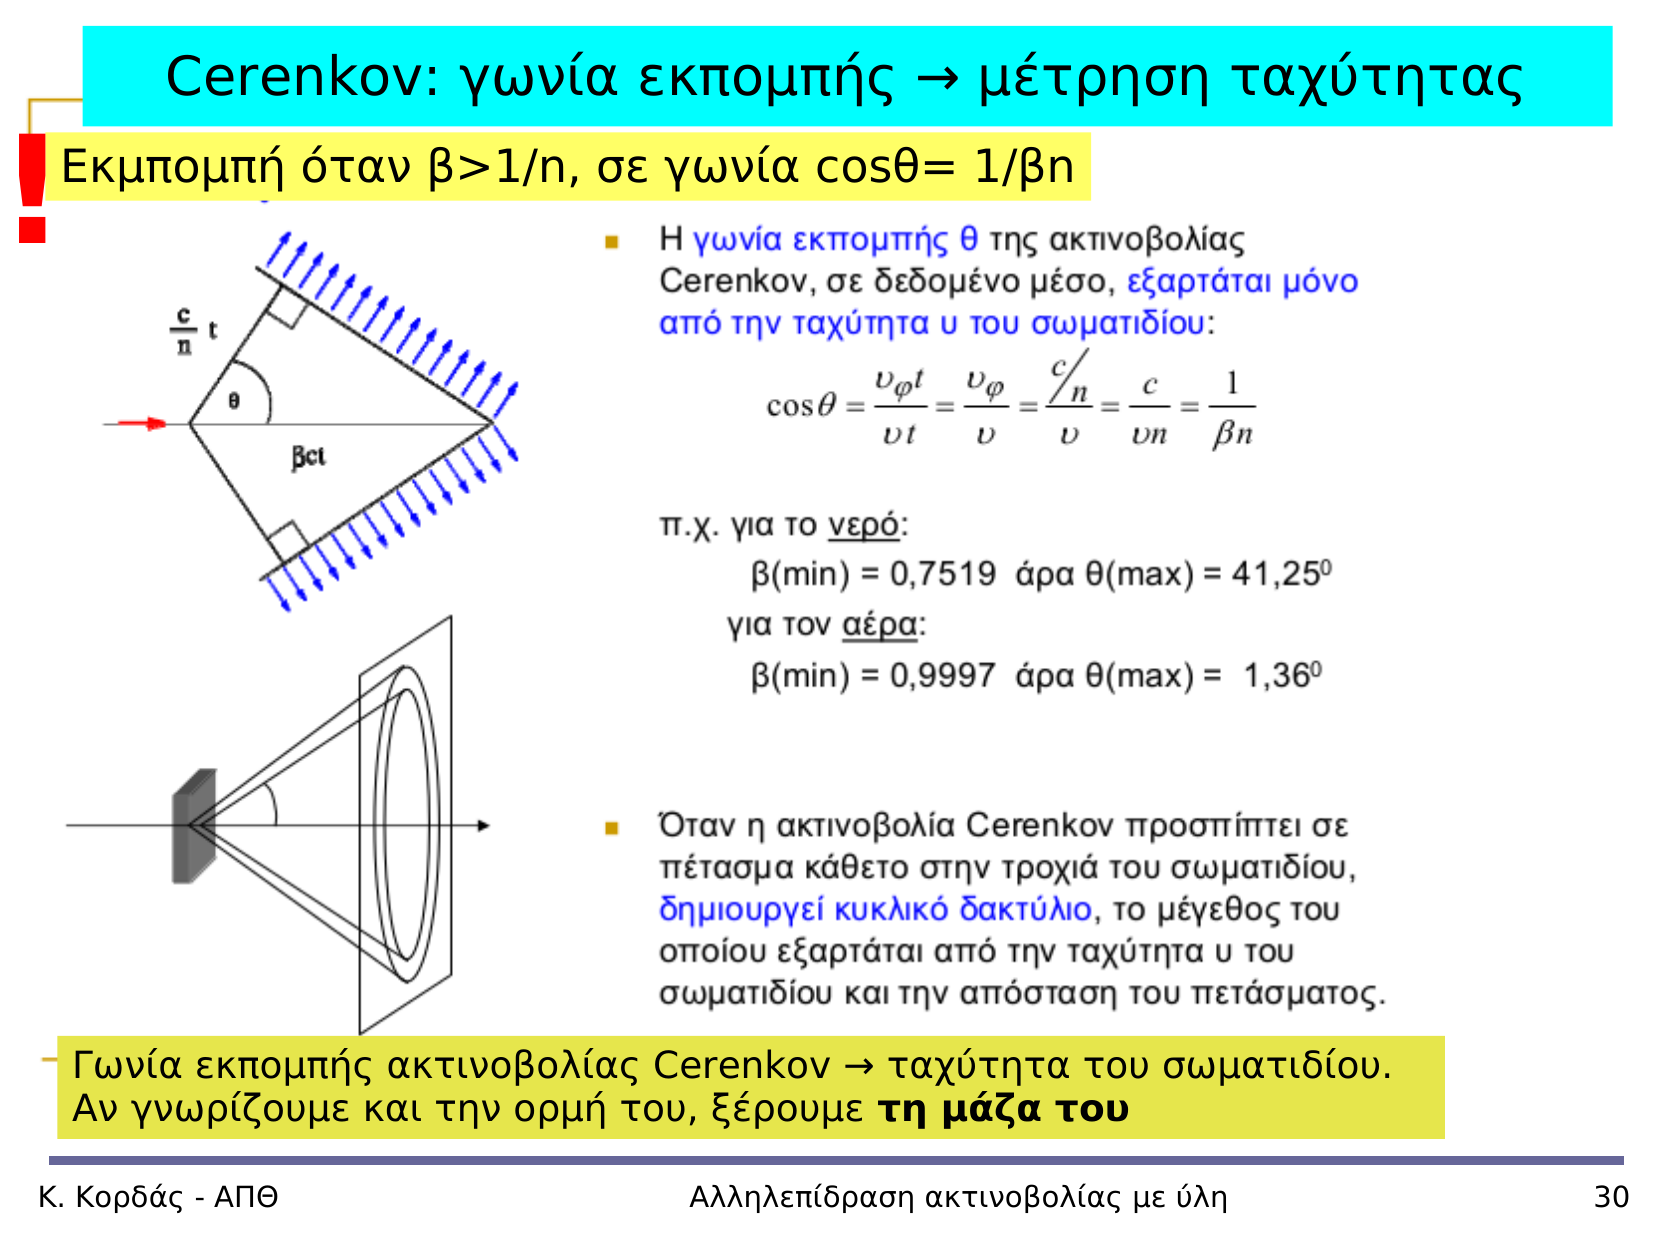

# Cerenkov: γωνία εκπομπής → μέτρηση ταχύτητας
!
Εκμπομπή όταν β>1/n, σε γωνία cosθ= 1/βn
Γωνία εκπομπής ακτινοβολίας Cerenkov → ταχύτητα του σωματιδίου.
Αν γνωρίζουμε και την ορμή του, ξέρουμε τη μάζα του
Κ. Κορδάς - ΑΠΘ
Αλληλεπίδραση ακτινοβολίας με ύλη
30